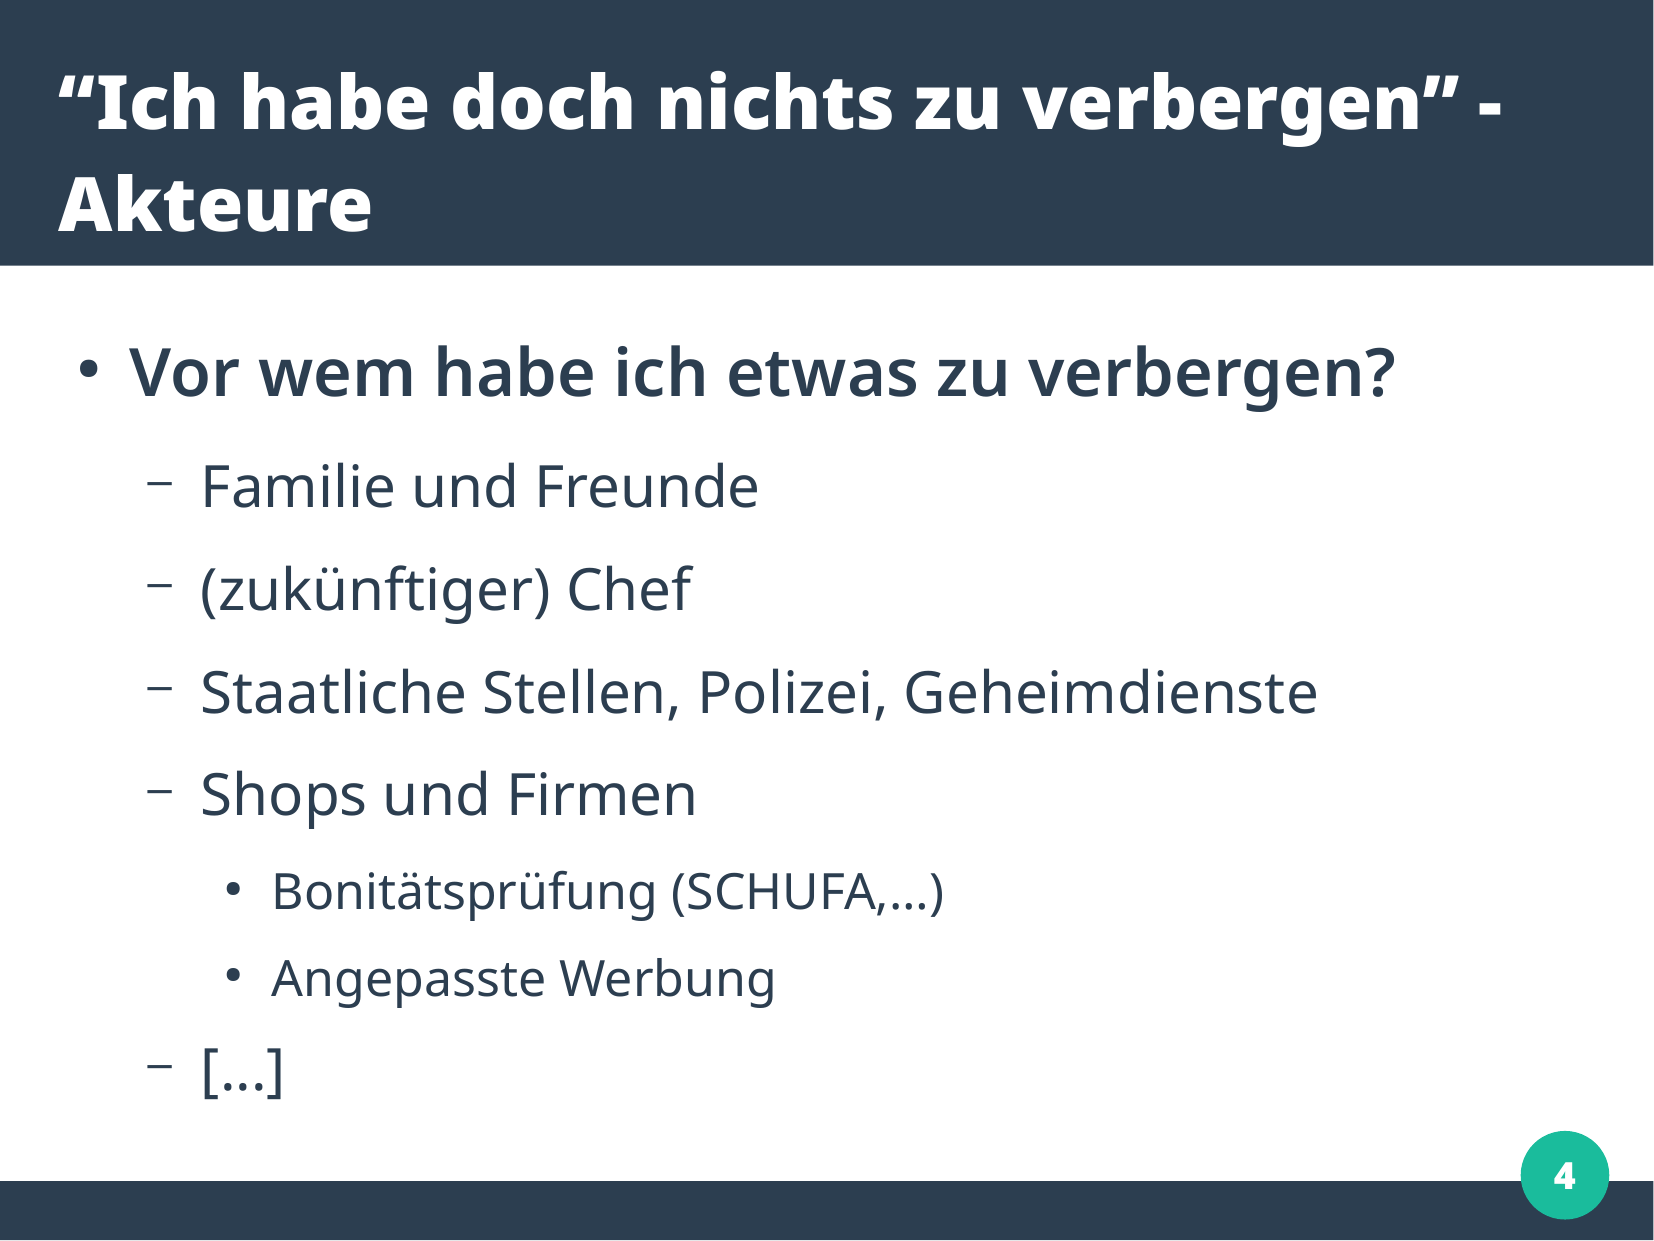

# “Ich habe doch nichts zu verbergen” - Akteure
Vor wem habe ich etwas zu verbergen?
Familie und Freunde
(zukünftiger) Chef
Staatliche Stellen, Polizei, Geheimdienste
Shops und Firmen
Bonitätsprüfung (SCHUFA,…)
Angepasste Werbung
[...]
4